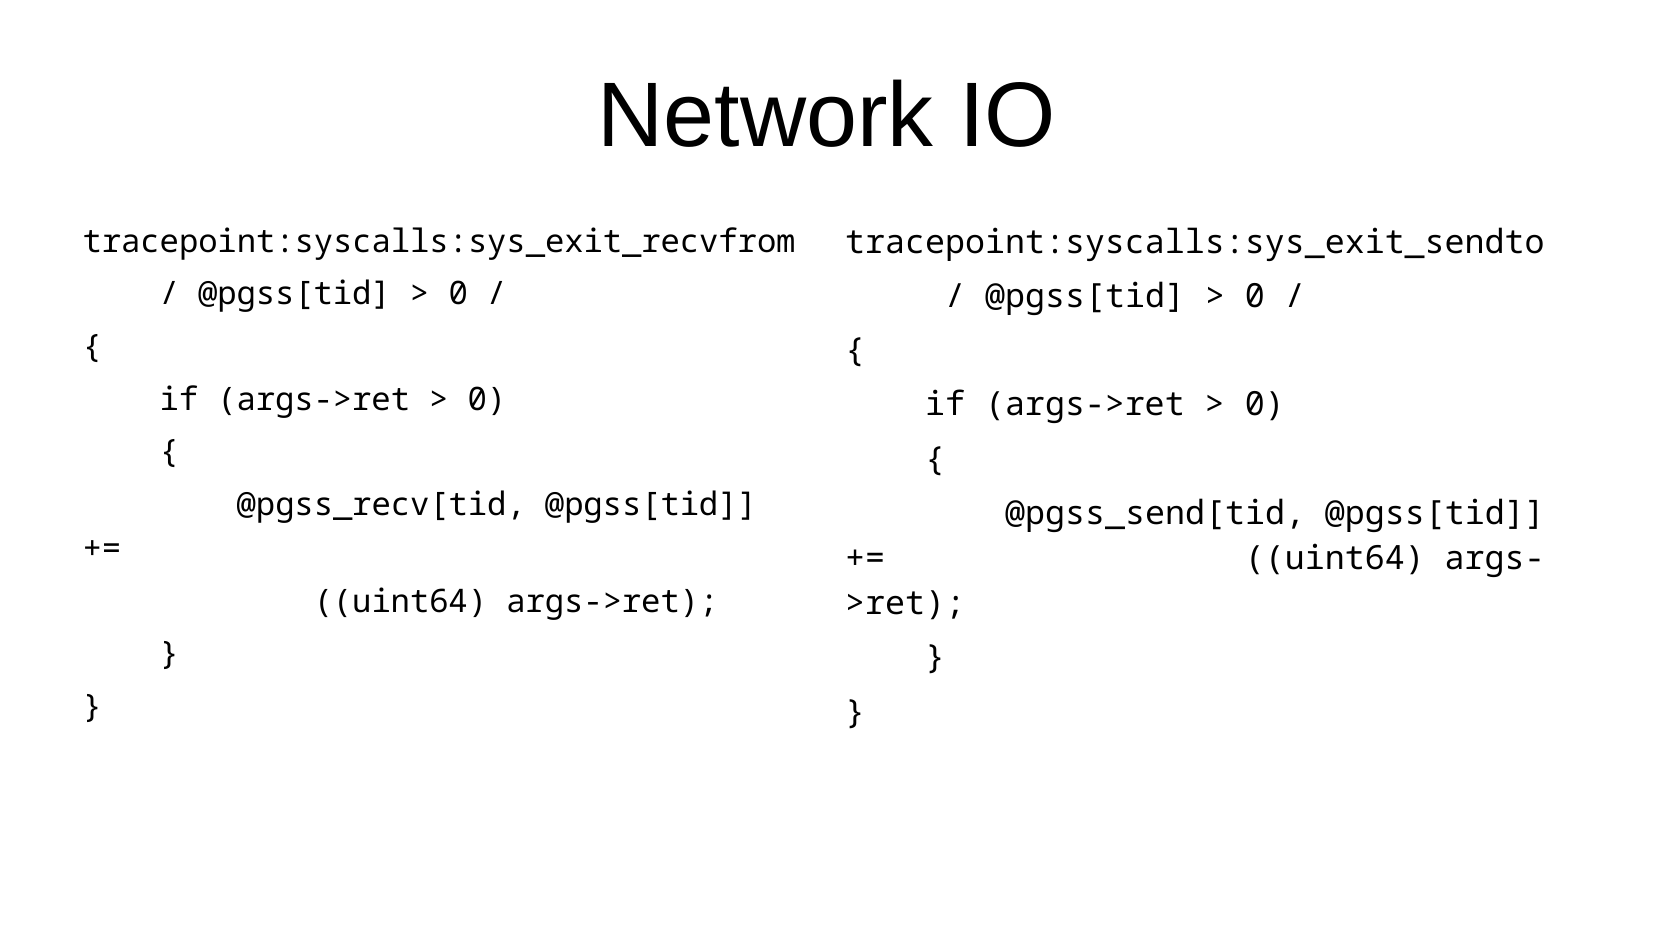

# Network IO
tracepoint:syscalls:sys_exit_recvfrom
 / @pgss[tid] > 0 /
{
 if (args->ret > 0)
 {
 @pgss_recv[tid, @pgss[tid]] +=
 ((uint64) args->ret);
 }
}
tracepoint:syscalls:sys_exit_sendto
 / @pgss[tid] > 0 /
{
 if (args->ret > 0)
 {
 @pgss_send[tid, @pgss[tid]] += ((uint64) args->ret);
 }
}